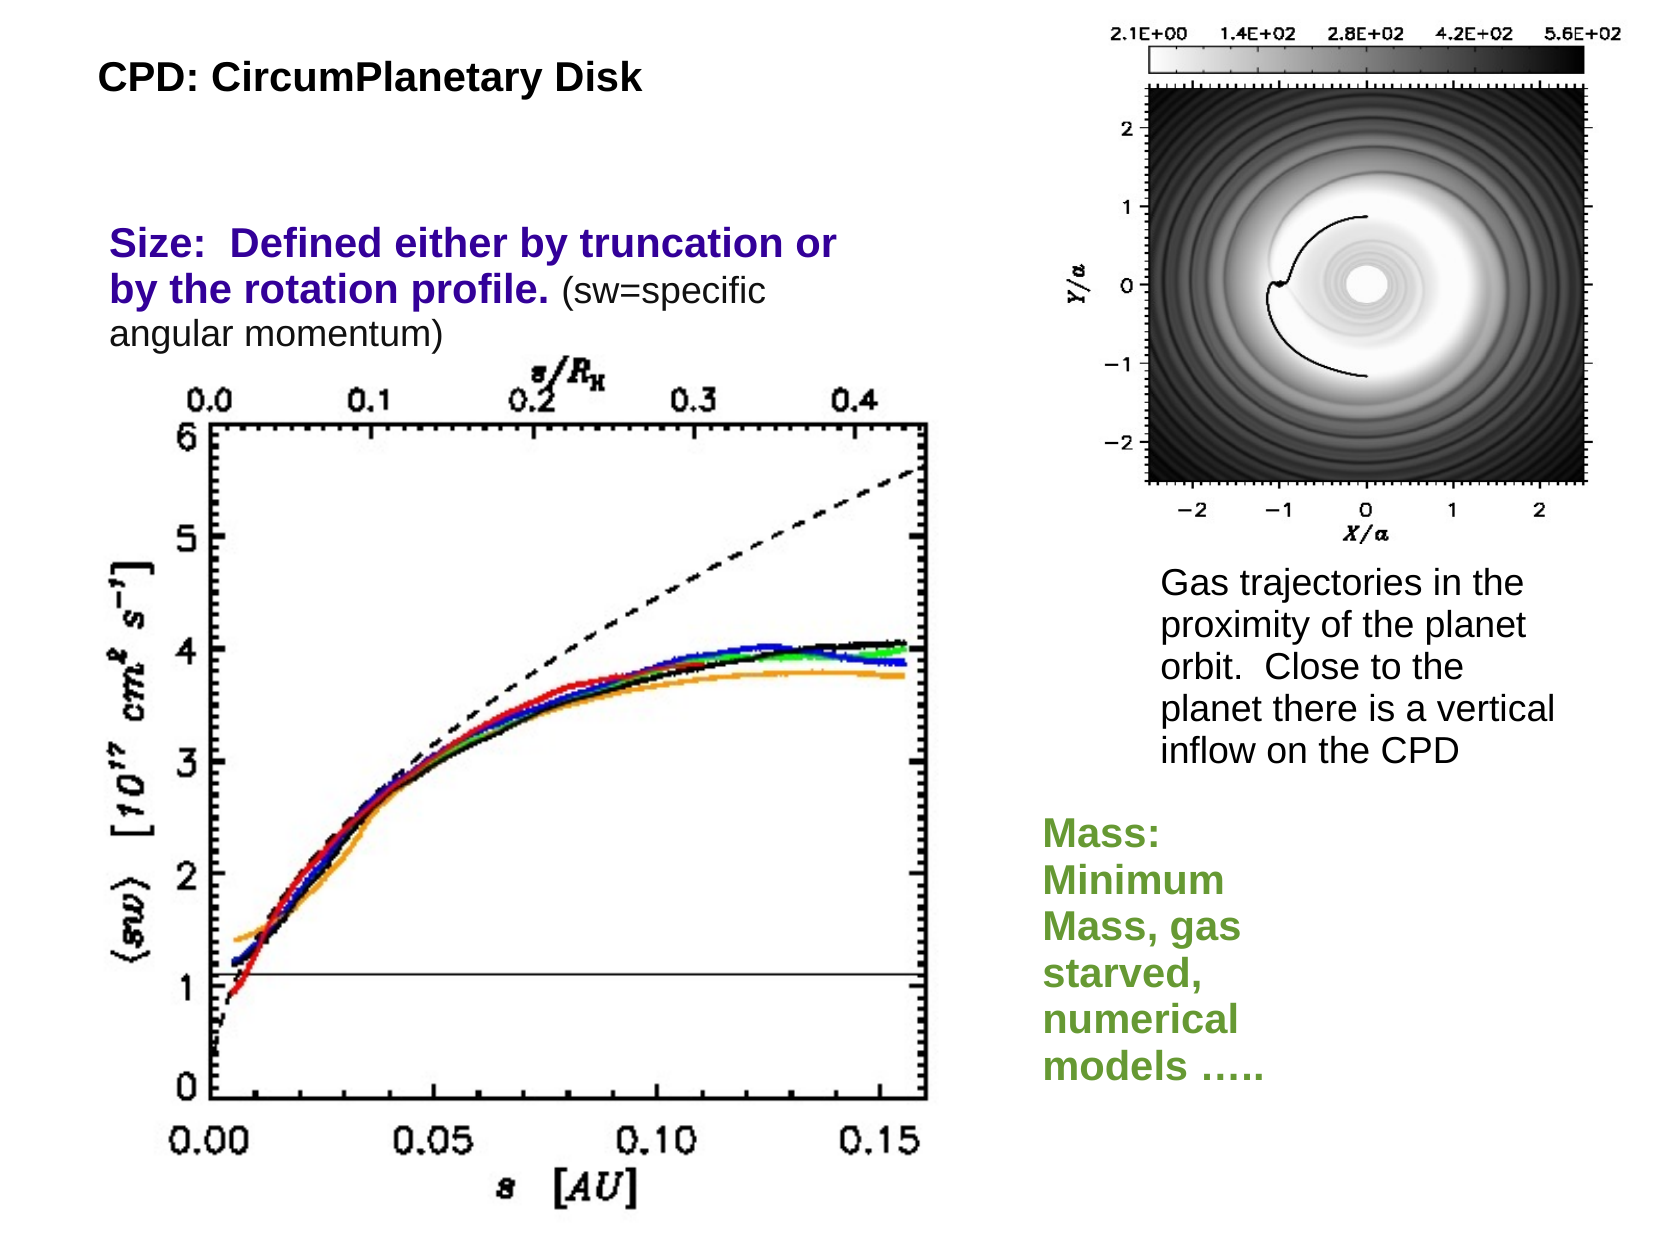

CPD: CircumPlanetary Disk
Size: Defined either by truncation or by the rotation profile. (sw=specific angular momentum)
Gas trajectories in the proximity of the planet orbit. Close to the planet there is a vertical inflow on the CPD
Mass: Minimum Mass, gas starved, numerical models …..